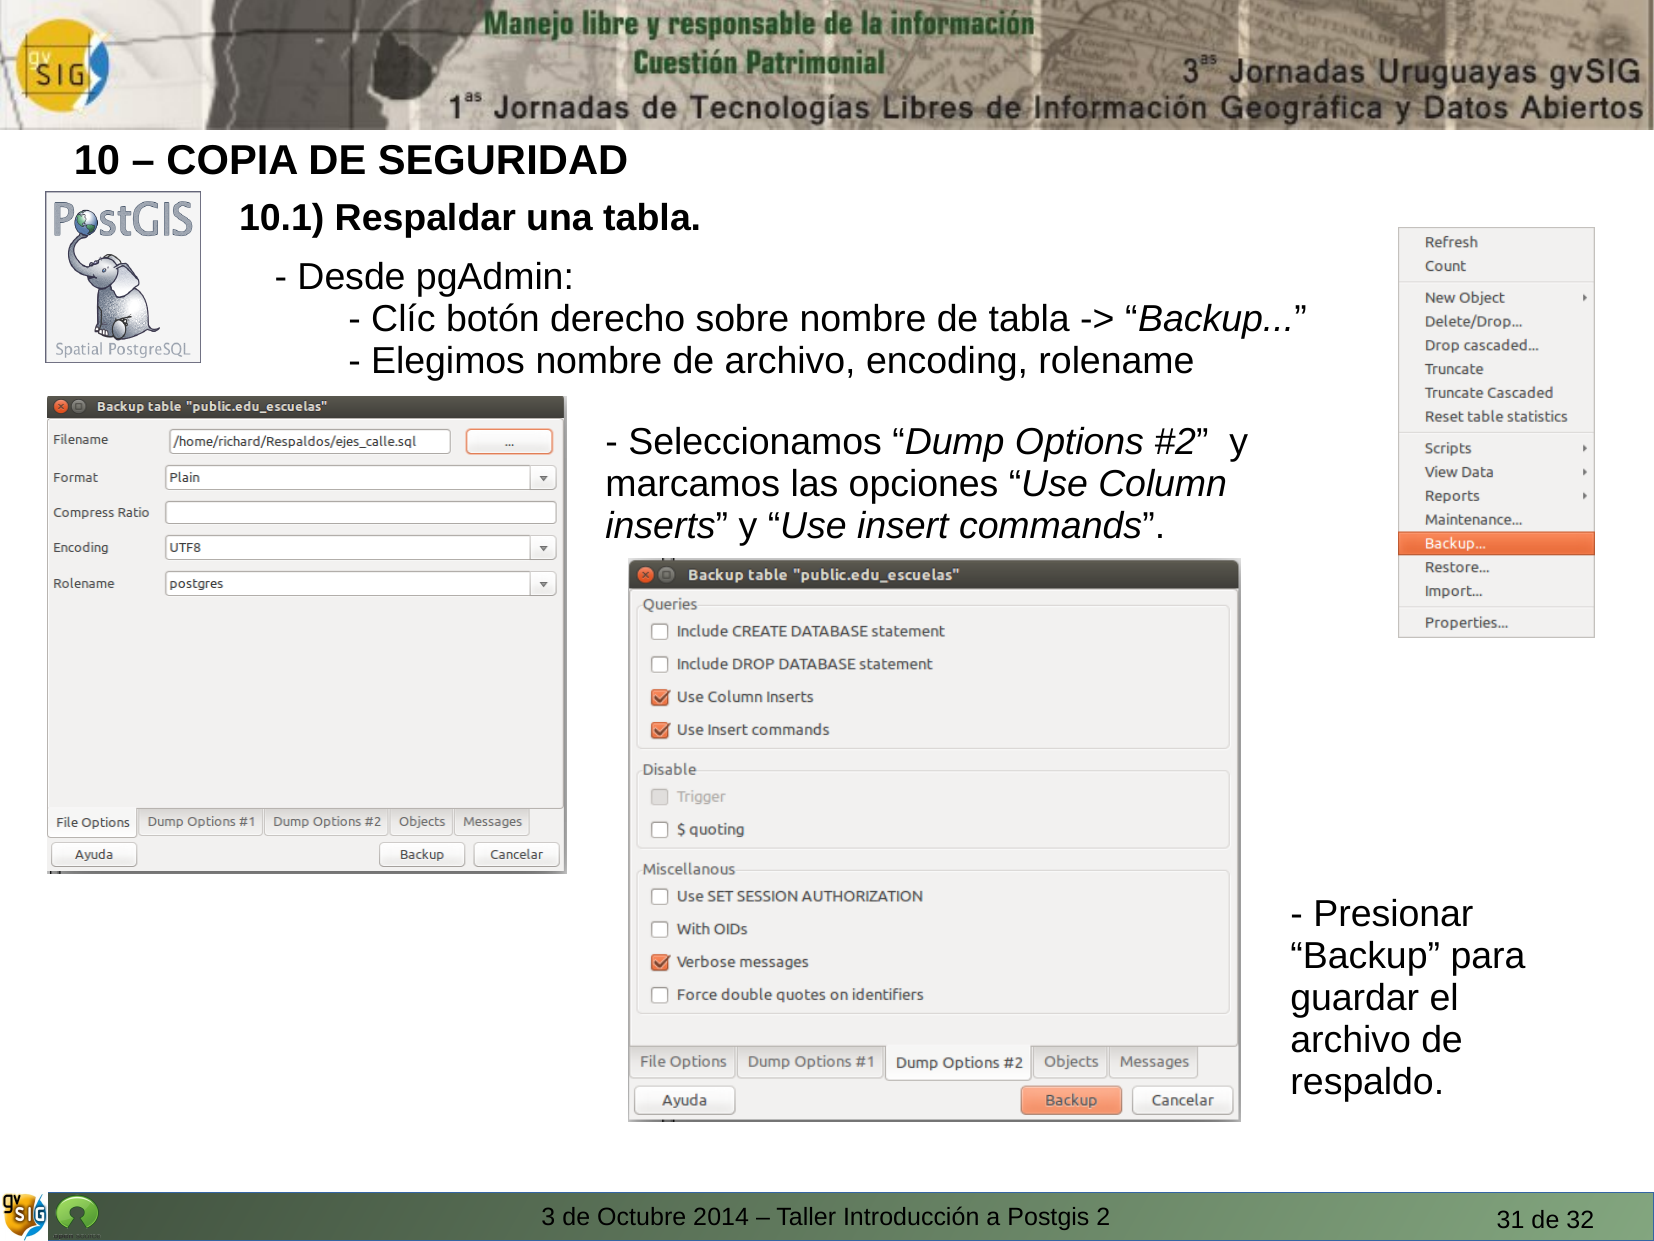

10 – COPIA DE SEGURIDAD
10.1) Respaldar una tabla.
- Desde pgAdmin:
	- Clíc botón derecho sobre nombre de tabla -> “Backup...”
	- Elegimos nombre de archivo, encoding, rolename
- Seleccionamos “Dump Options #2” y marcamos las opciones “Use Column inserts” y “Use insert commands”.
- Presionar “Backup” para guardar el archivo de respaldo.
3 de Octubre 2014 – Taller Introducción a Postgis 2
 de 32